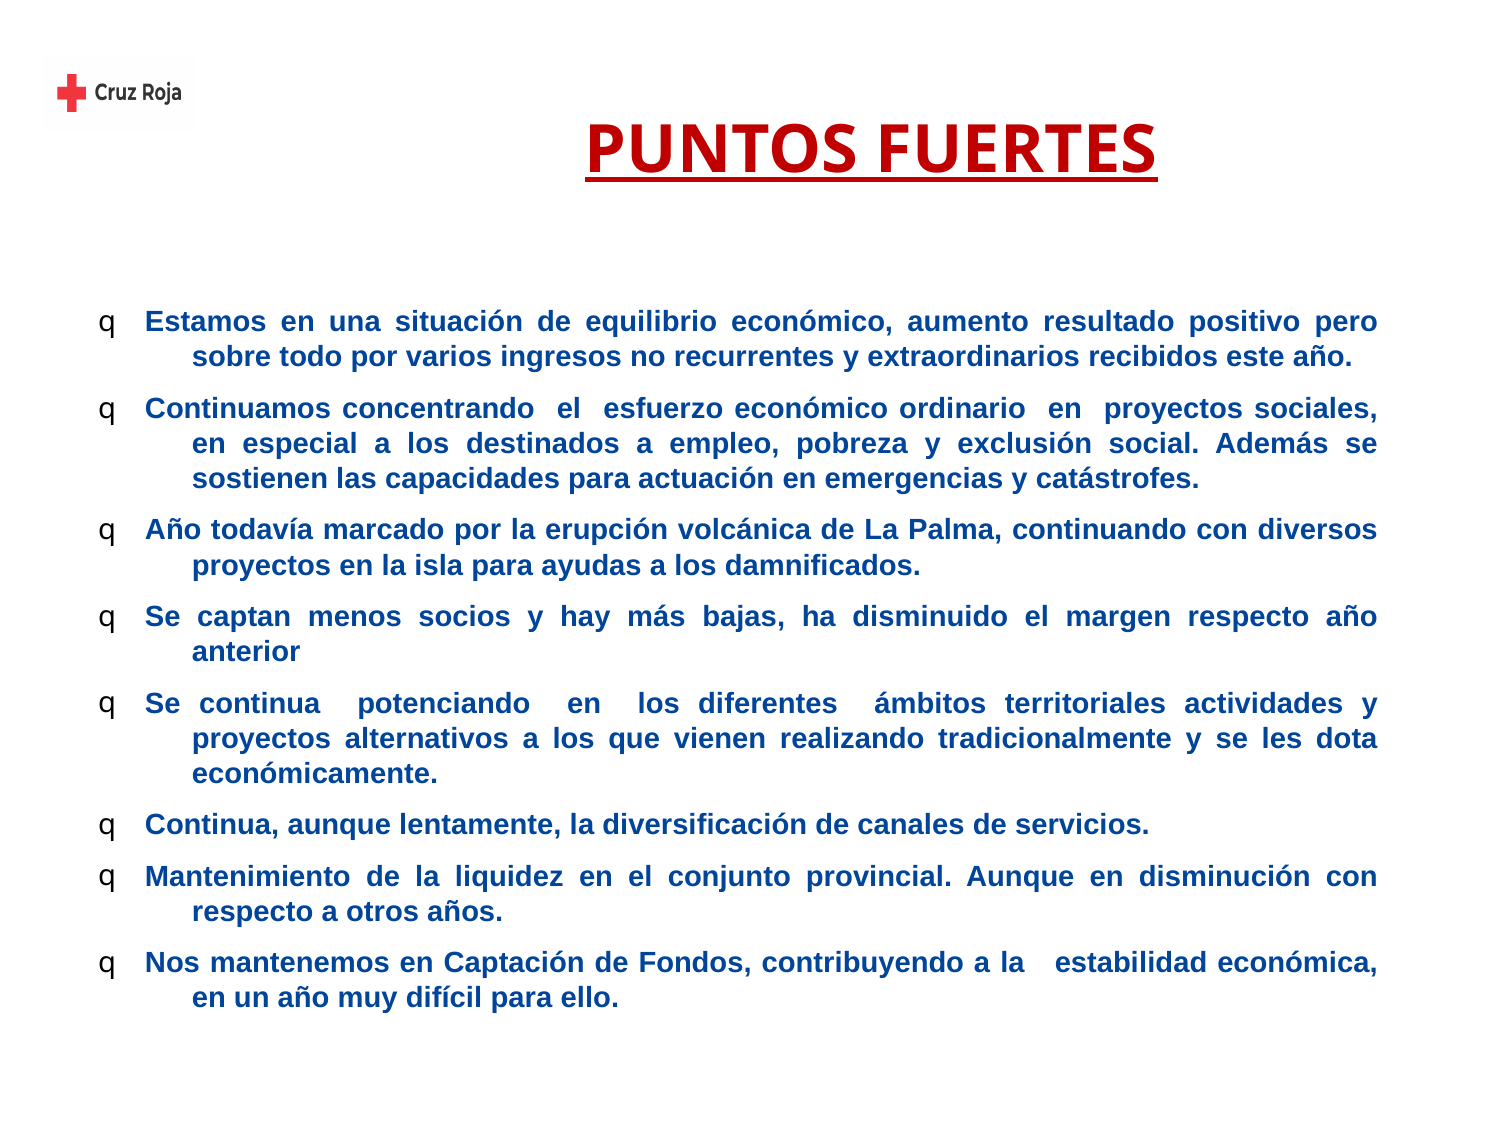

PUNTOS FUERTES
Estamos en una situación de equilibrio económico, aumento resultado positivo pero sobre todo por varios ingresos no recurrentes y extraordinarios recibidos este año.
Continuamos concentrando el esfuerzo económico ordinario en proyectos sociales, en especial a los destinados a empleo, pobreza y exclusión social. Además se sostienen las capacidades para actuación en emergencias y catástrofes.
Año todavía marcado por la erupción volcánica de La Palma, continuando con diversos proyectos en la isla para ayudas a los damnificados.
Se captan menos socios y hay más bajas, ha disminuido el margen respecto año anterior
Se continua potenciando en los diferentes ámbitos territoriales actividades y proyectos alternativos a los que vienen realizando tradicionalmente y se les dota económicamente.
Continua, aunque lentamente, la diversificación de canales de servicios.
Mantenimiento de la liquidez en el conjunto provincial. Aunque en disminución con respecto a otros años.
Nos mantenemos en Captación de Fondos, contribuyendo a la estabilidad económica, en un año muy difícil para ello.